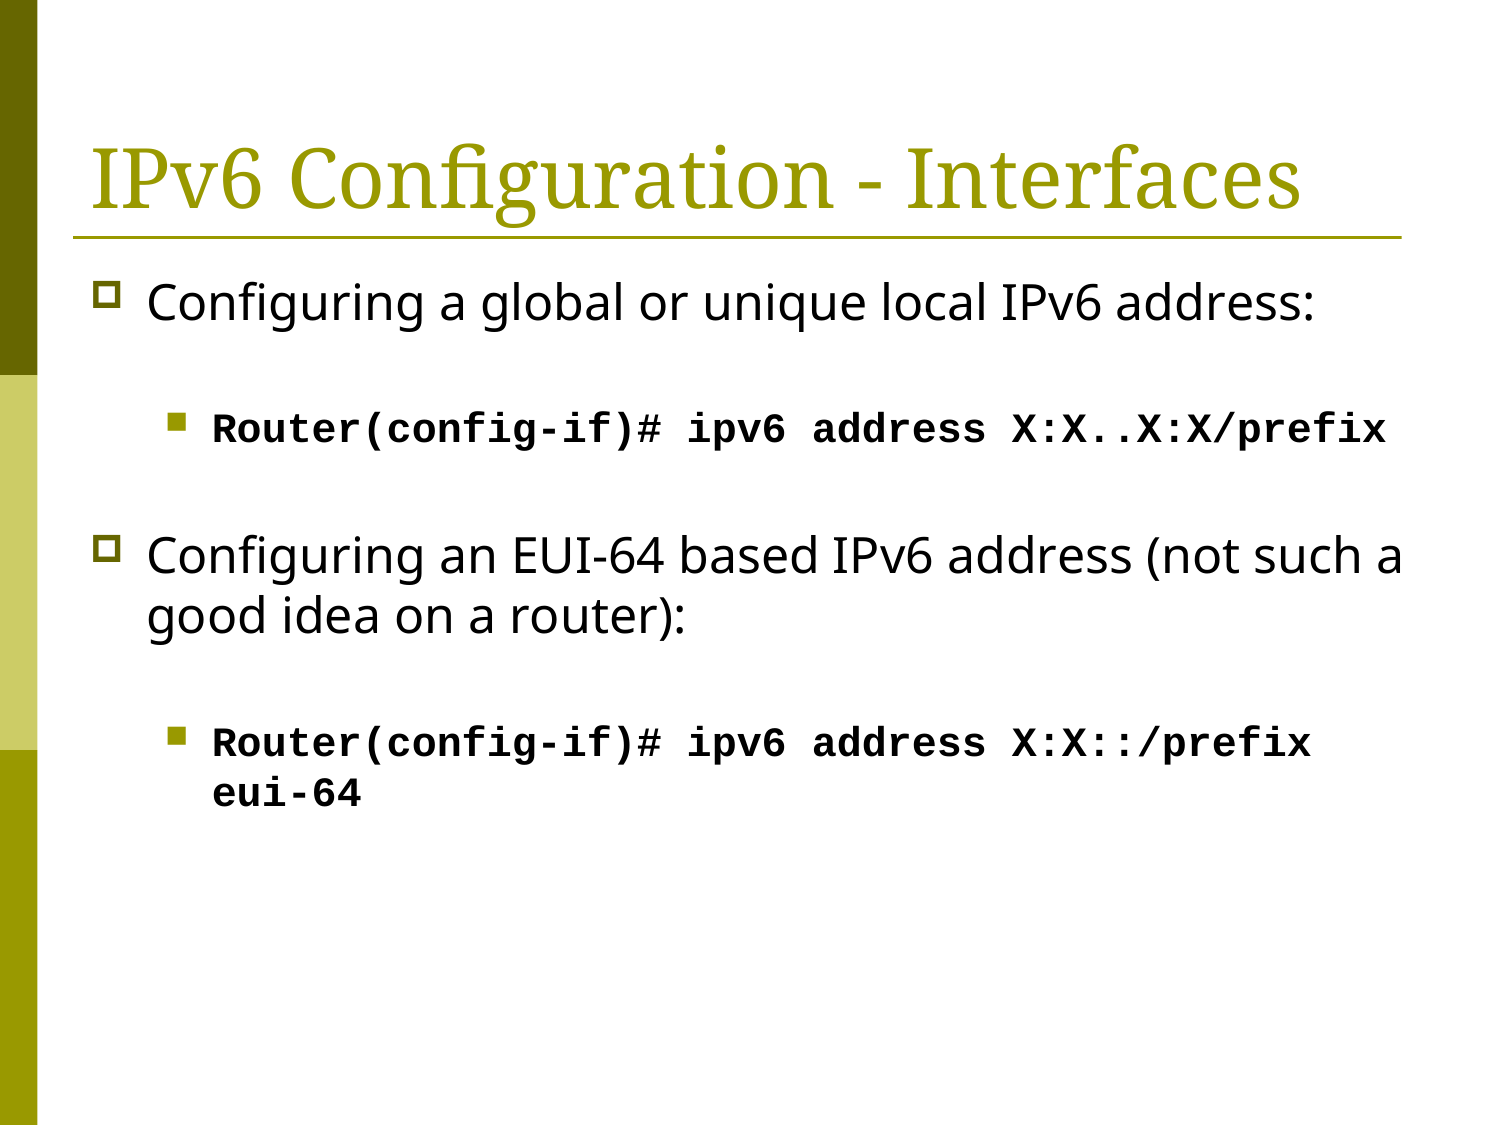

# IPv6 Configuration - Interfaces
Configuring a global or unique local IPv6 address:
Router(config-if)# ipv6 address X:X..X:X/prefix
Configuring an EUI-64 based IPv6 address (not such a good idea on a router):
Router(config-if)# ipv6 address X:X::/prefix eui-64